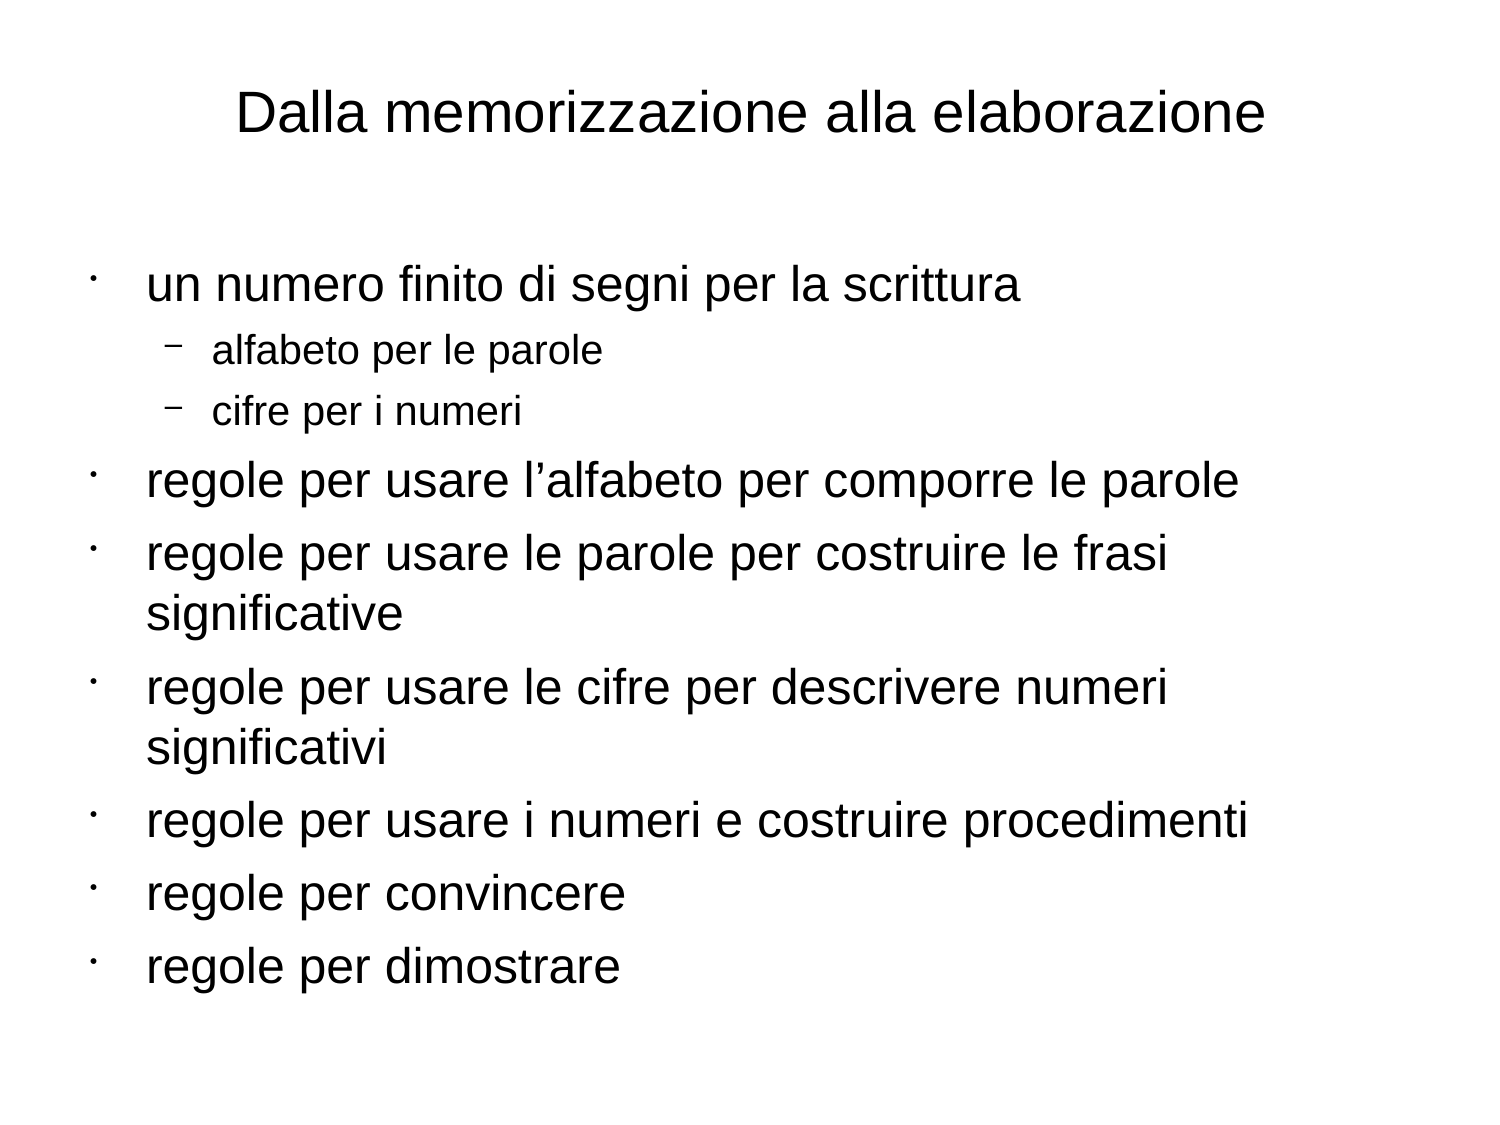

# Dalla memorizzazione alla elaborazione
un numero finito di segni per la scrittura
alfabeto per le parole
cifre per i numeri
regole per usare l’alfabeto per comporre le parole
regole per usare le parole per costruire le frasi significative
regole per usare le cifre per descrivere numeri significativi
regole per usare i numeri e costruire procedimenti
regole per convincere
regole per dimostrare